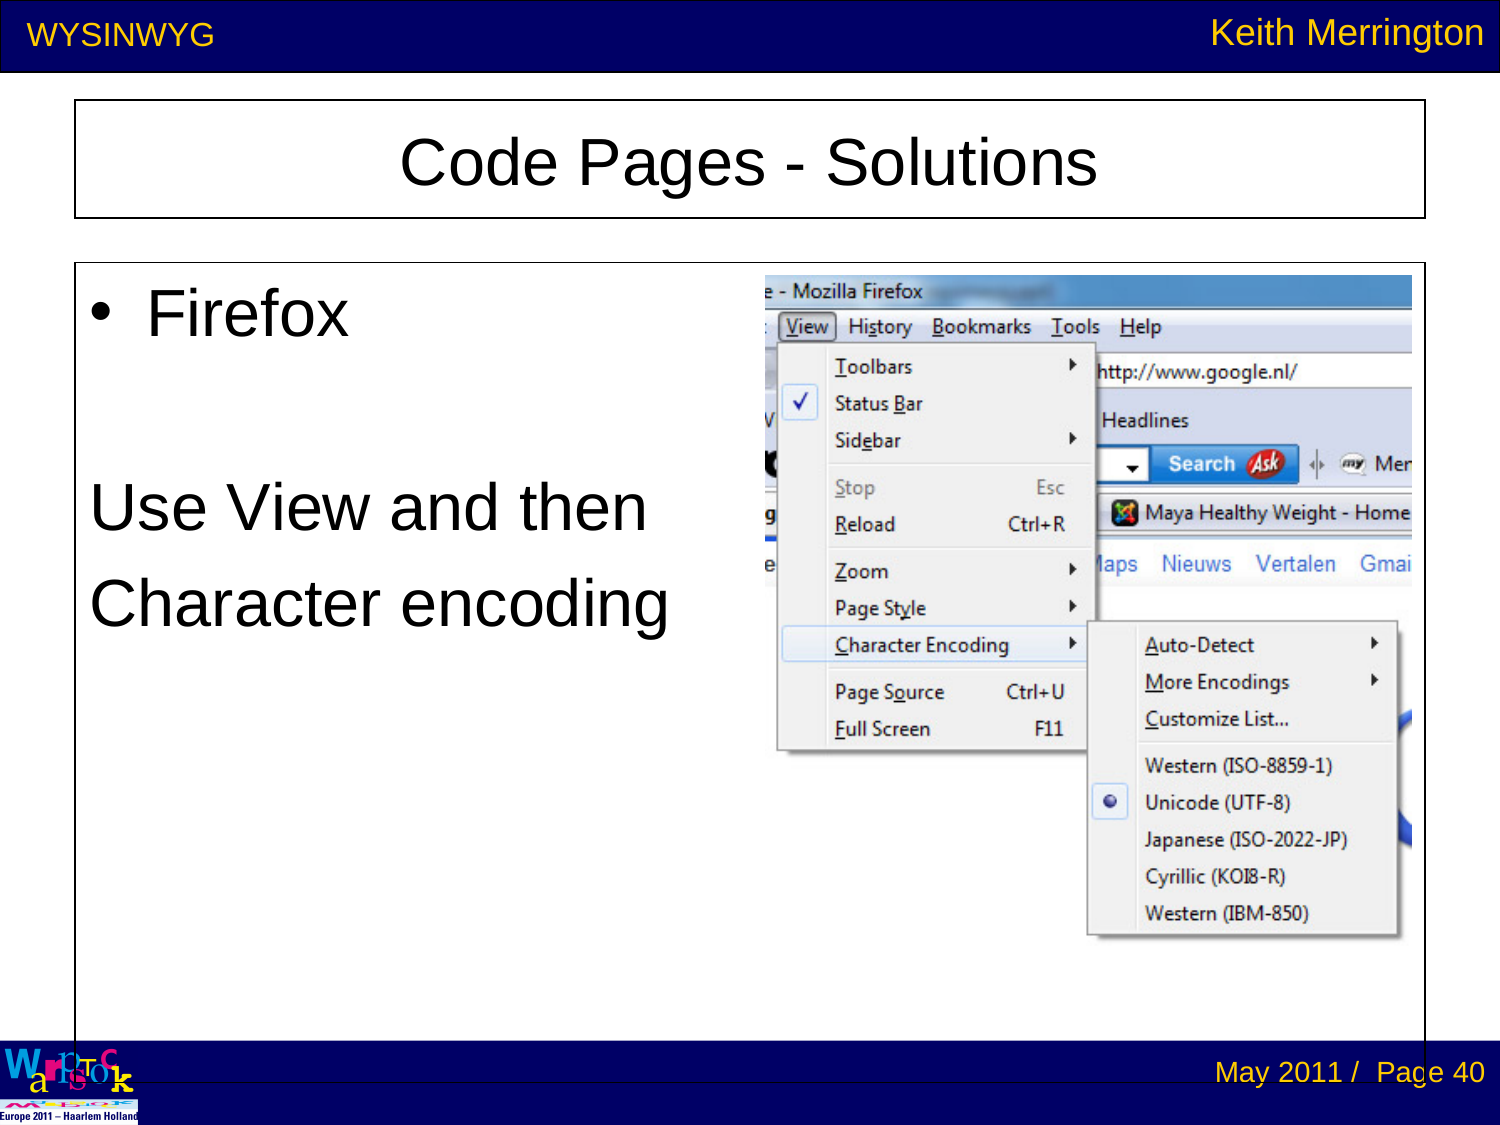

# Code Pages - Solutions
Firefox
Use View and then
Character encoding